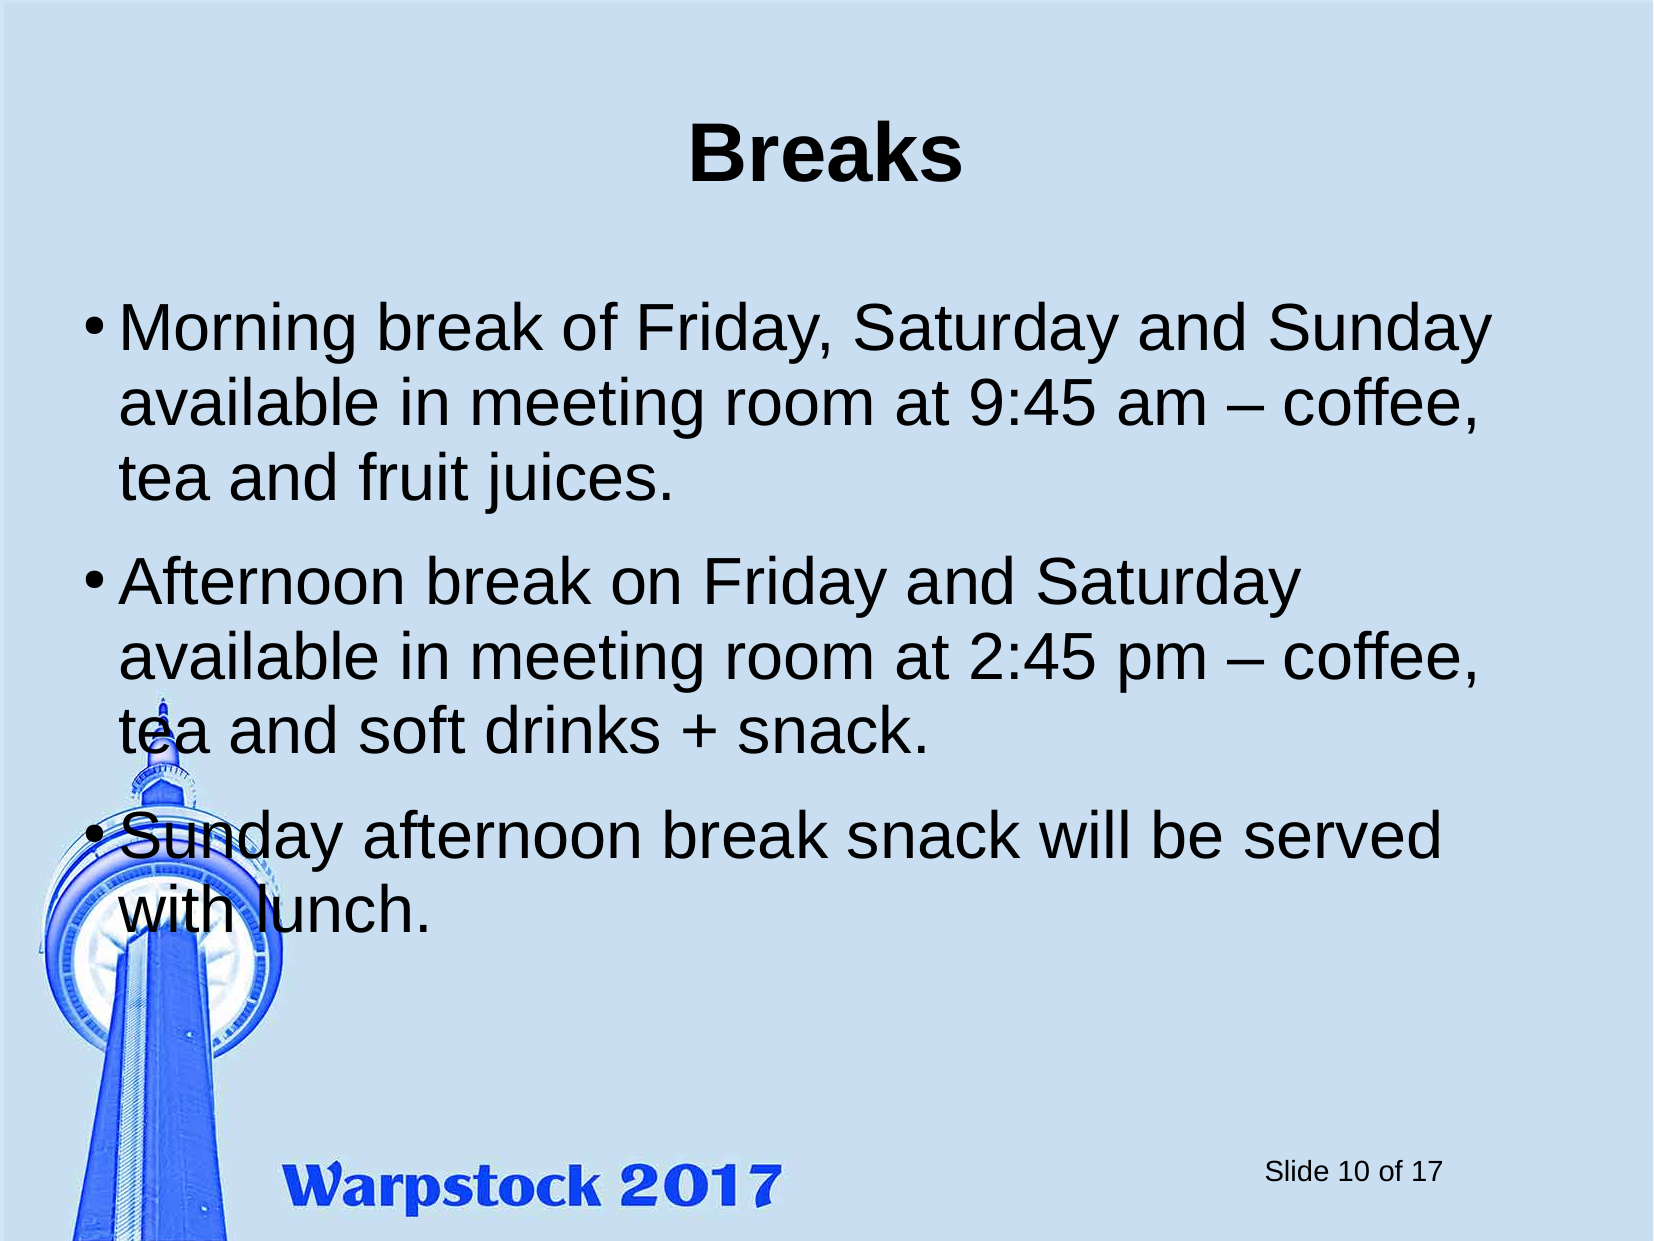

# Breaks
Morning break of Friday, Saturday and Sunday available in meeting room at 9:45 am – coffee, tea and fruit juices.
Afternoon break on Friday and Saturday available in meeting room at 2:45 pm – coffee, tea and soft drinks + snack.
Sunday afternoon break snack will be served with lunch.
Slide of <count>